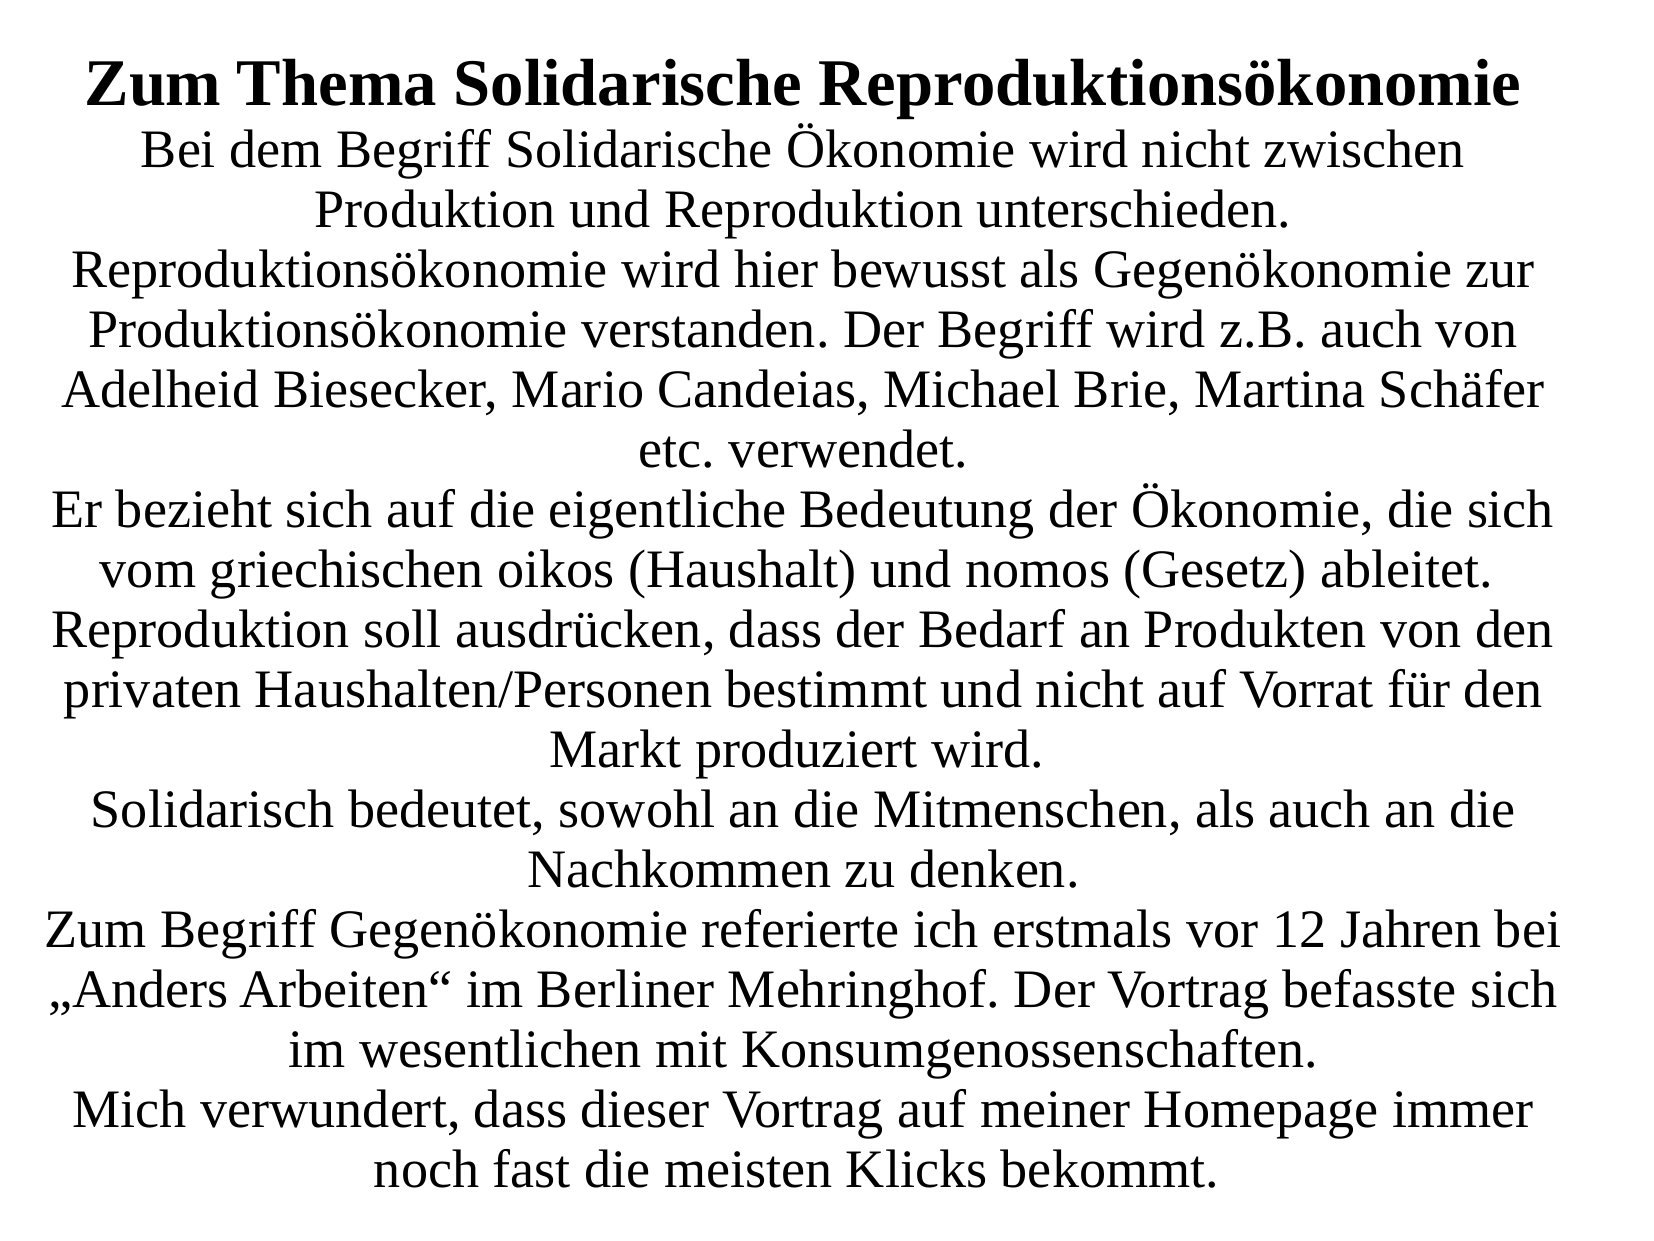

Zum Thema Solidarische Reproduktionsökonomie
Bei dem Begriff Solidarische Ökonomie wird nicht zwischen Produktion und Reproduktion unterschieden.
Reproduktionsökonomie wird hier bewusst als Gegenökonomie zur Produktionsökonomie verstanden. Der Begriff wird z.B. auch von Adelheid Biesecker, Mario Candeias, Michael Brie, Martina Schäfer etc. verwendet.
Er bezieht sich auf die eigentliche Bedeutung der Ökonomie, die sich vom griechischen oikos (Haushalt) und nomos (Gesetz) ableitet.
Reproduktion soll ausdrücken, dass der Bedarf an Produkten von den privaten Haushalten/Personen bestimmt und nicht auf Vorrat für den Markt produziert wird.
Solidarisch bedeutet, sowohl an die Mitmenschen, als auch an die Nachkommen zu denken.
Zum Begriff Gegenökonomie referierte ich erstmals vor 12 Jahren bei „Anders Arbeiten“ im Berliner Mehringhof. Der Vortrag befasste sich im wesentlichen mit Konsumgenossenschaften.
Mich verwundert, dass dieser Vortrag auf meiner Homepage immer noch fast die meisten Klicks bekommt.